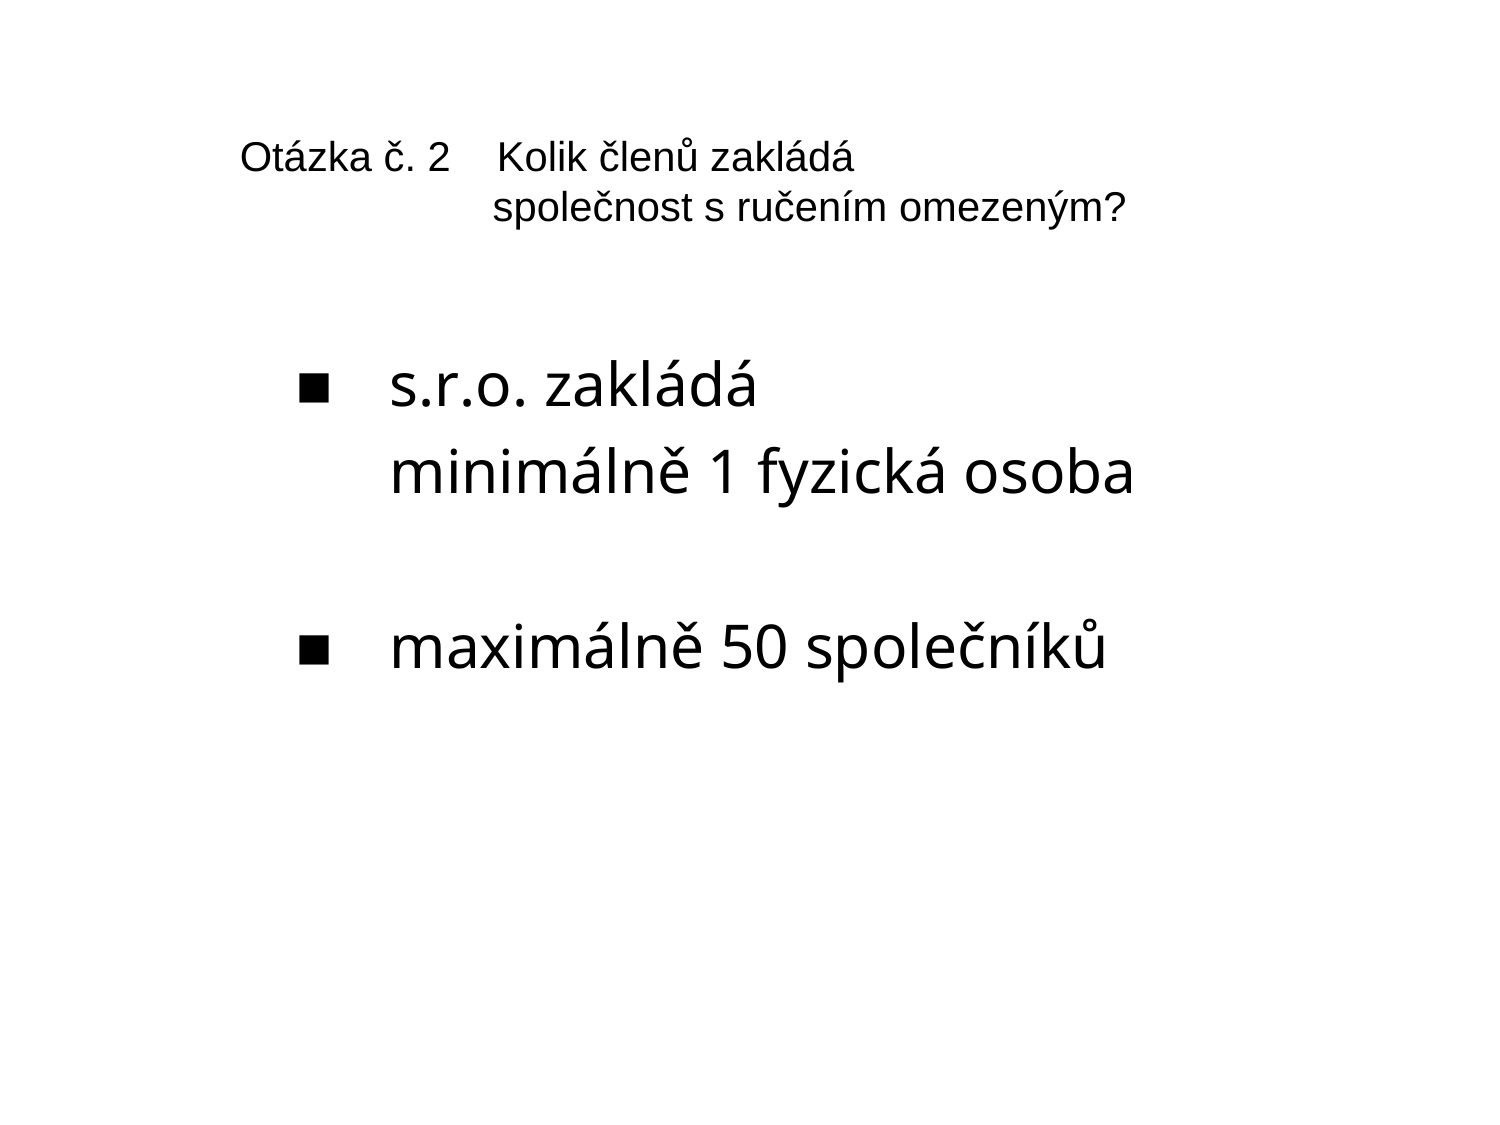

# Otázka č. 2 Kolik členů zakládá společnost s ručením omezeným?
	■	s.r.o. zakládá
 		minimálně 1 fyzická osoba
	■	maximálně 50 společníků